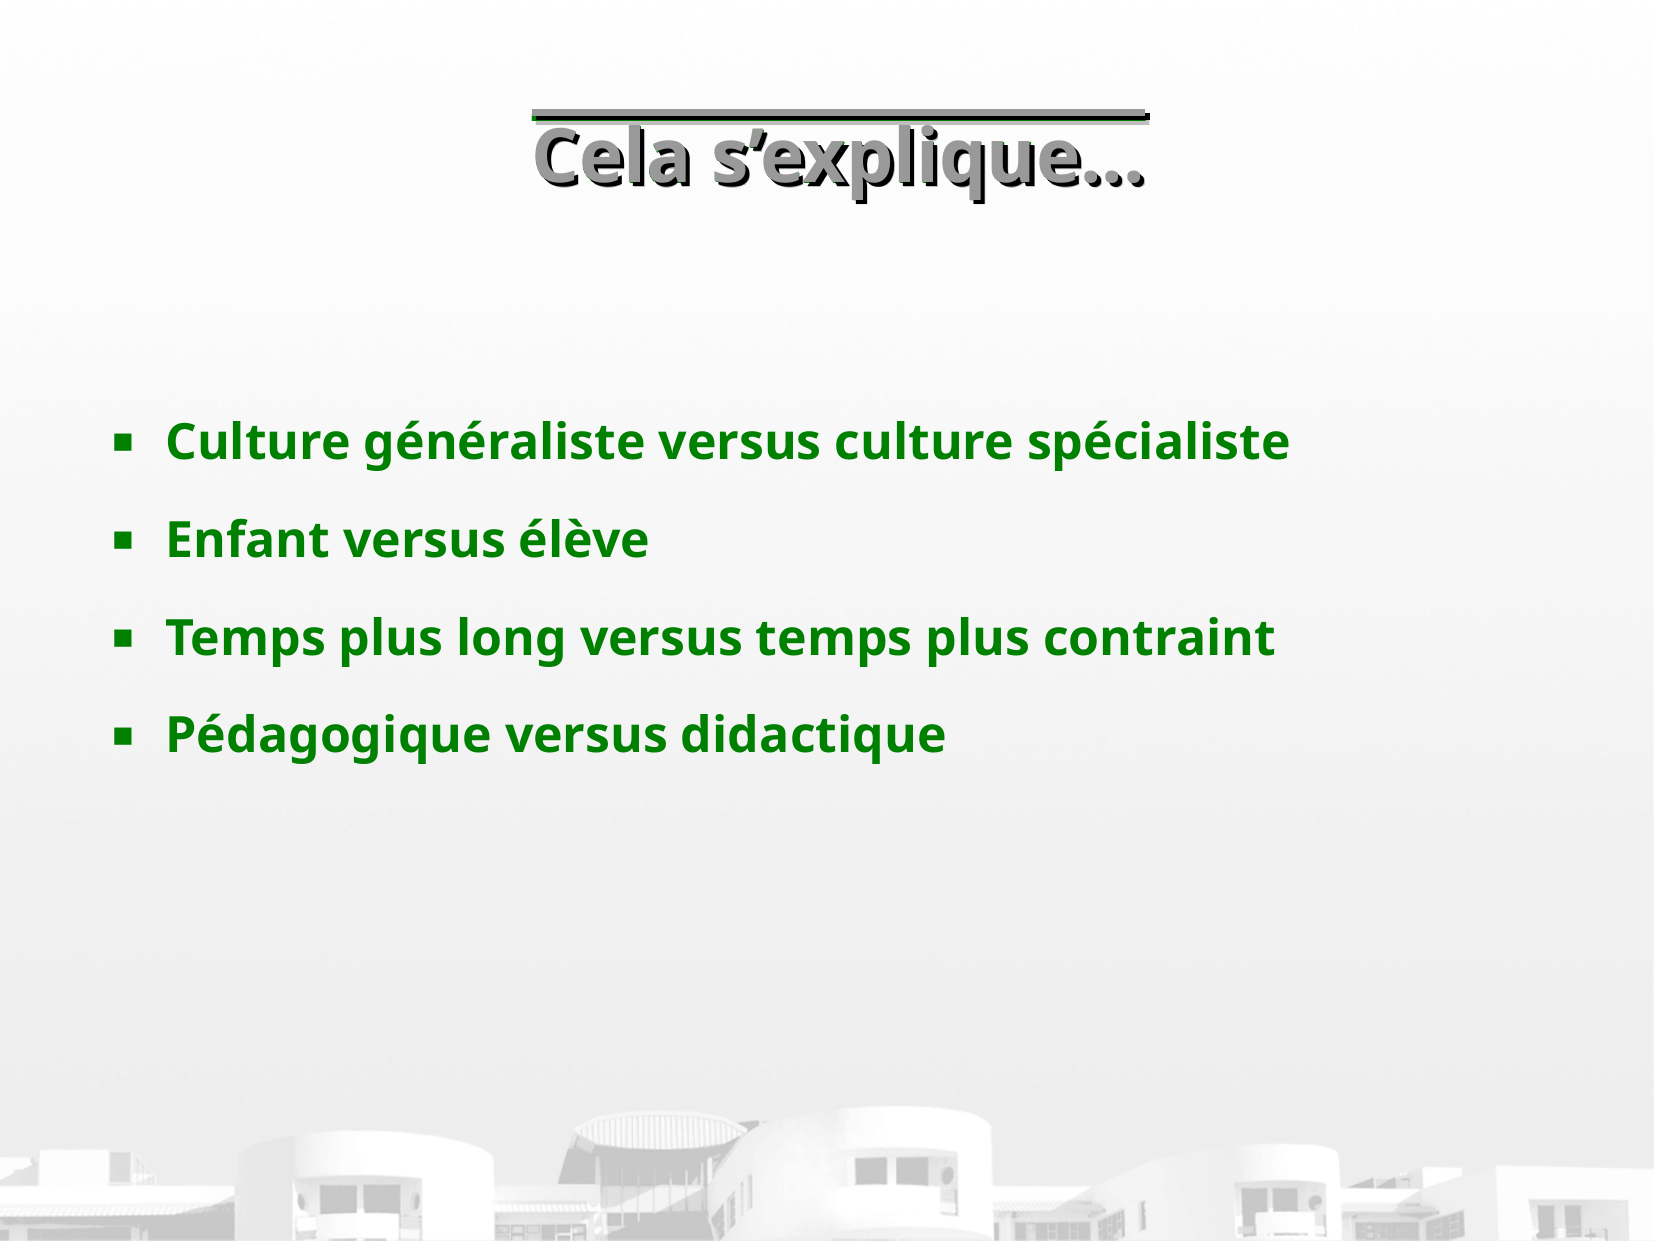

# Cela s’explique...
Culture généraliste versus culture spécialiste
Enfant versus élève
Temps plus long versus temps plus contraint
Pédagogique versus didactique